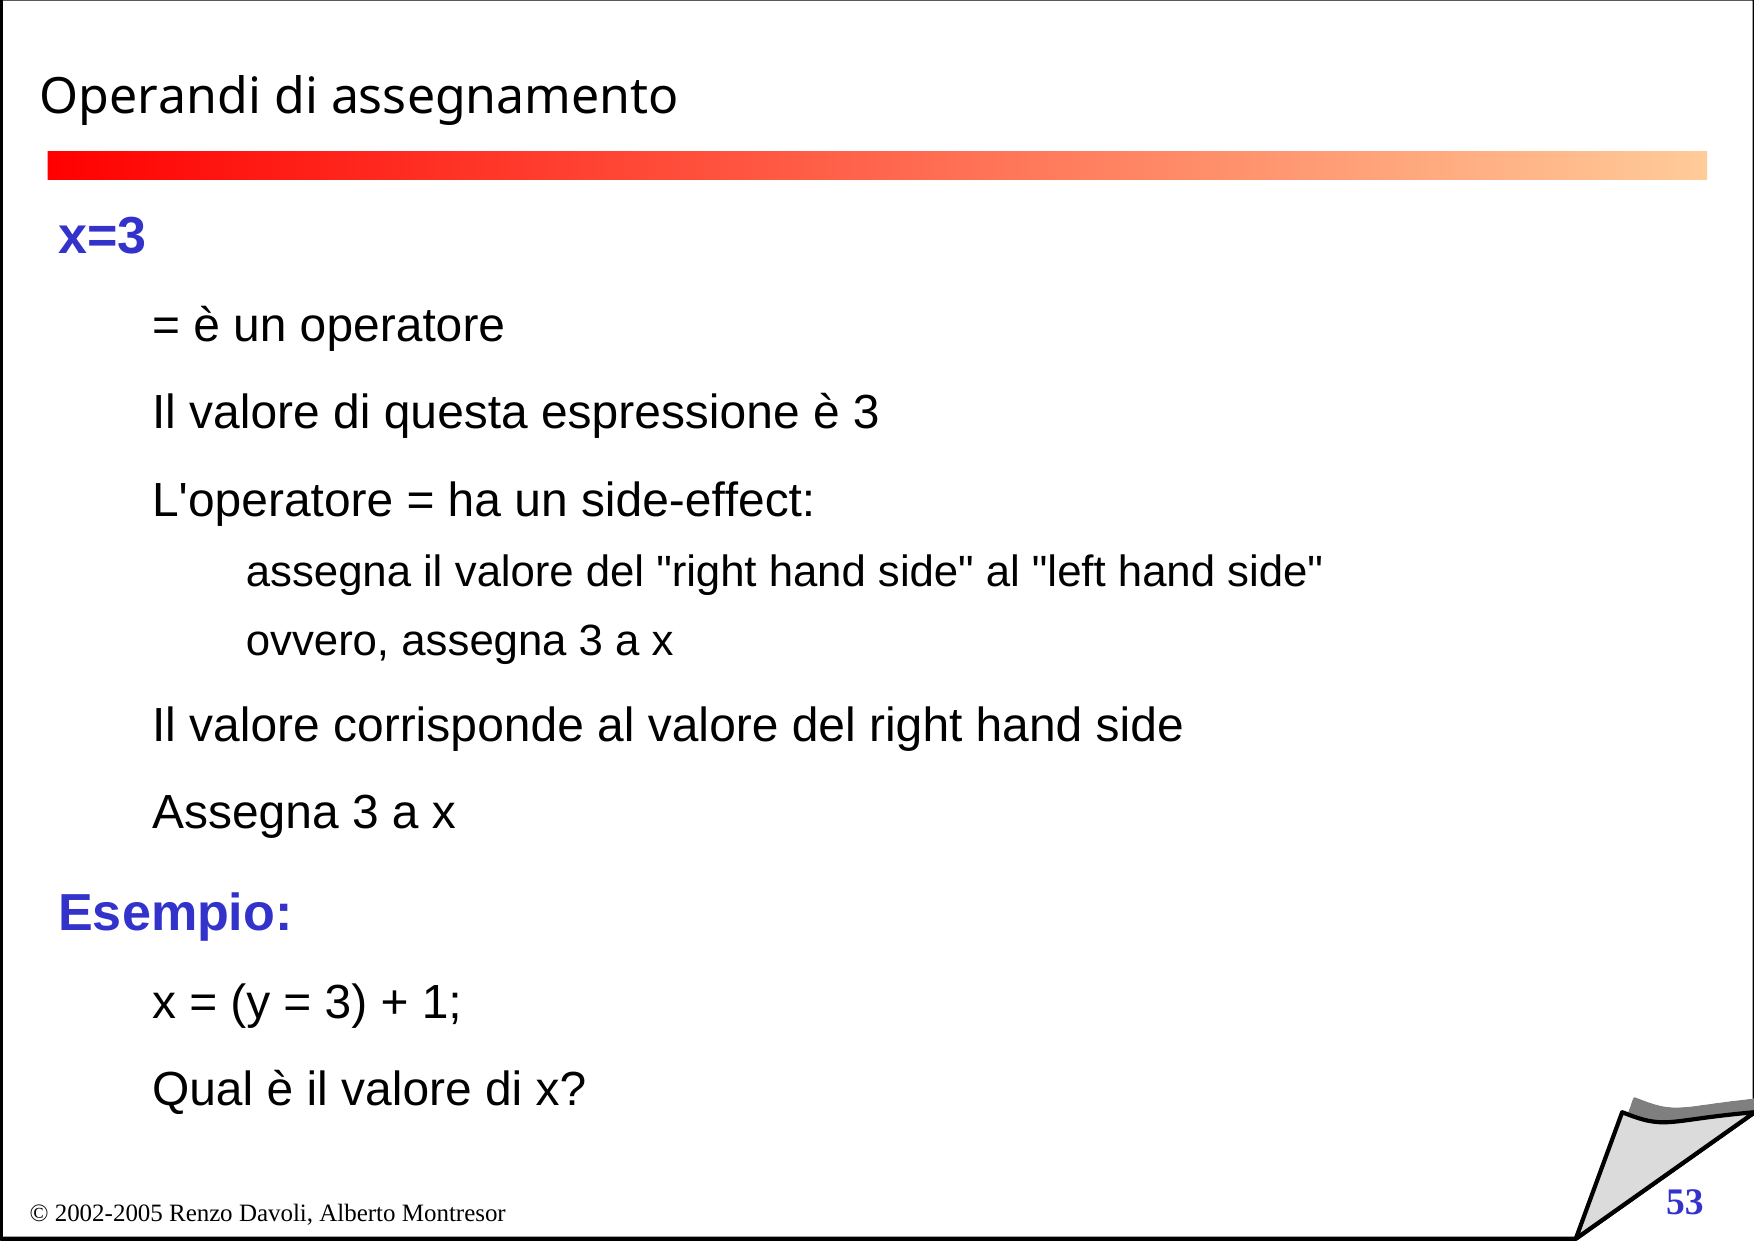

# Operandi di assegnamento
x=3
= è un operatore
Il valore di questa espressione è 3
L'operatore = ha un side-effect:
assegna il valore del "right hand side" al "left hand side"
ovvero, assegna 3 a x
Il valore corrisponde al valore del right hand side
Assegna 3 a x
Esempio:
x = (y = 3) + 1;
Qual è il valore di x?